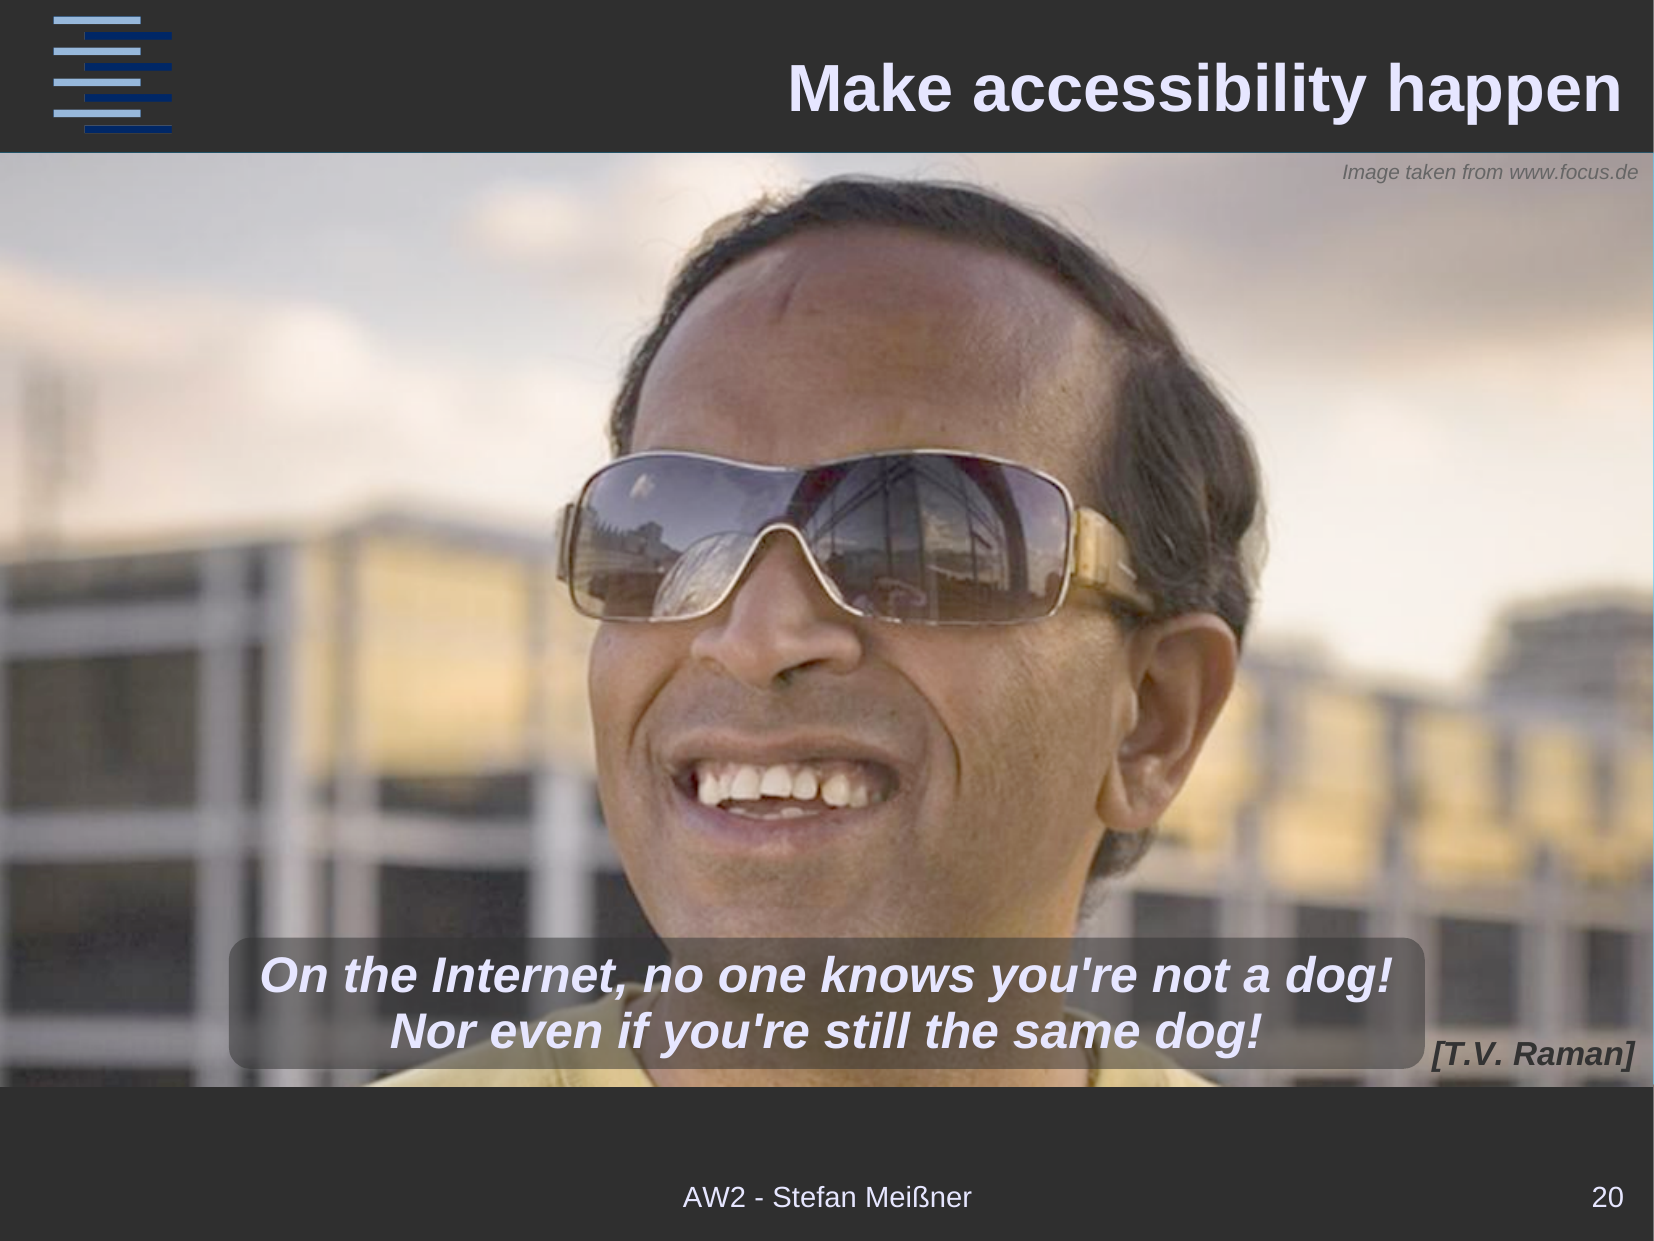

# Make accessibility happen
Image taken from www.focus.de
On the Internet, no one knows you're not a dog!
Nor even if you're still the same dog!
[T.V. Raman]
AW2 - Stefan Meißner
20